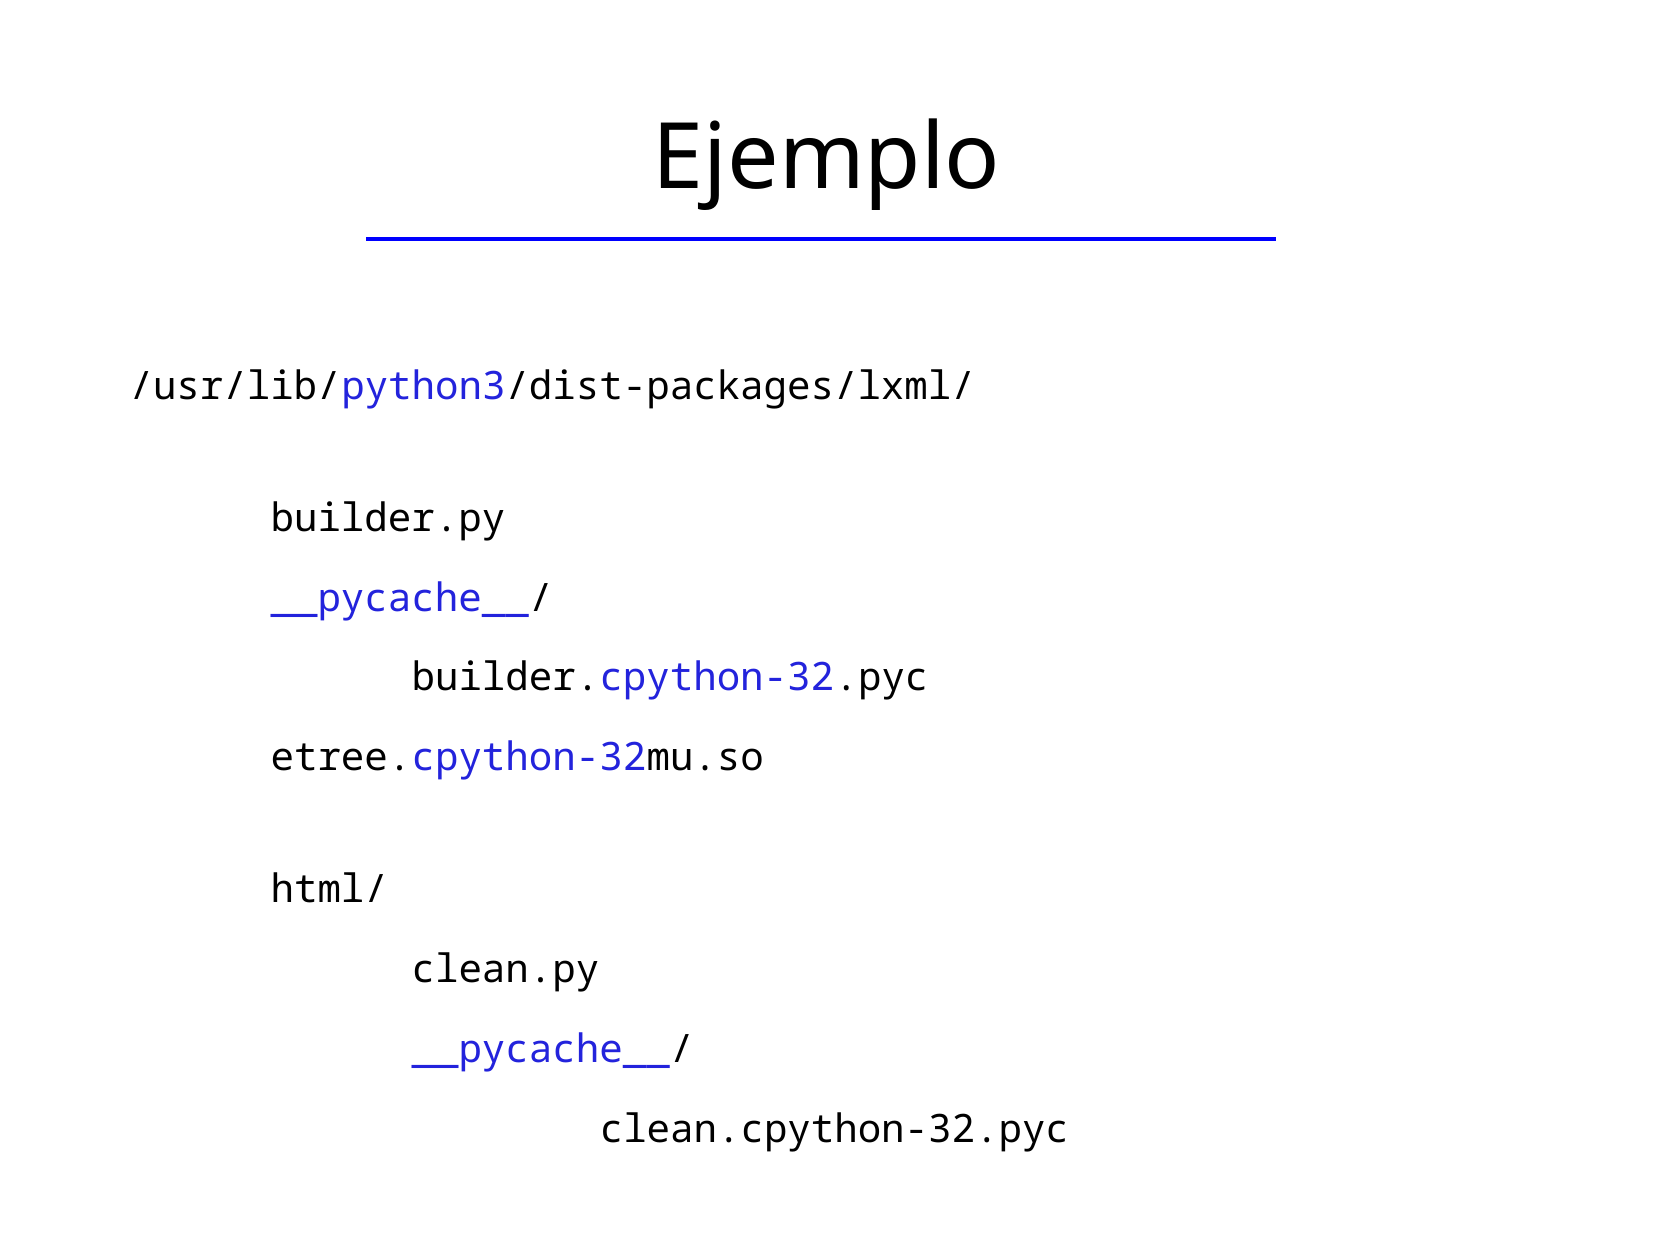

# Ejemplo
 /usr/lib/python3/dist-packages/lxml/
 builder.py
 __pycache__/
 builder.cpython-32.pyc
 etree.cpython-32mu.so
 html/
 clean.py
 __pycache__/
 clean.cpython-32.pyc